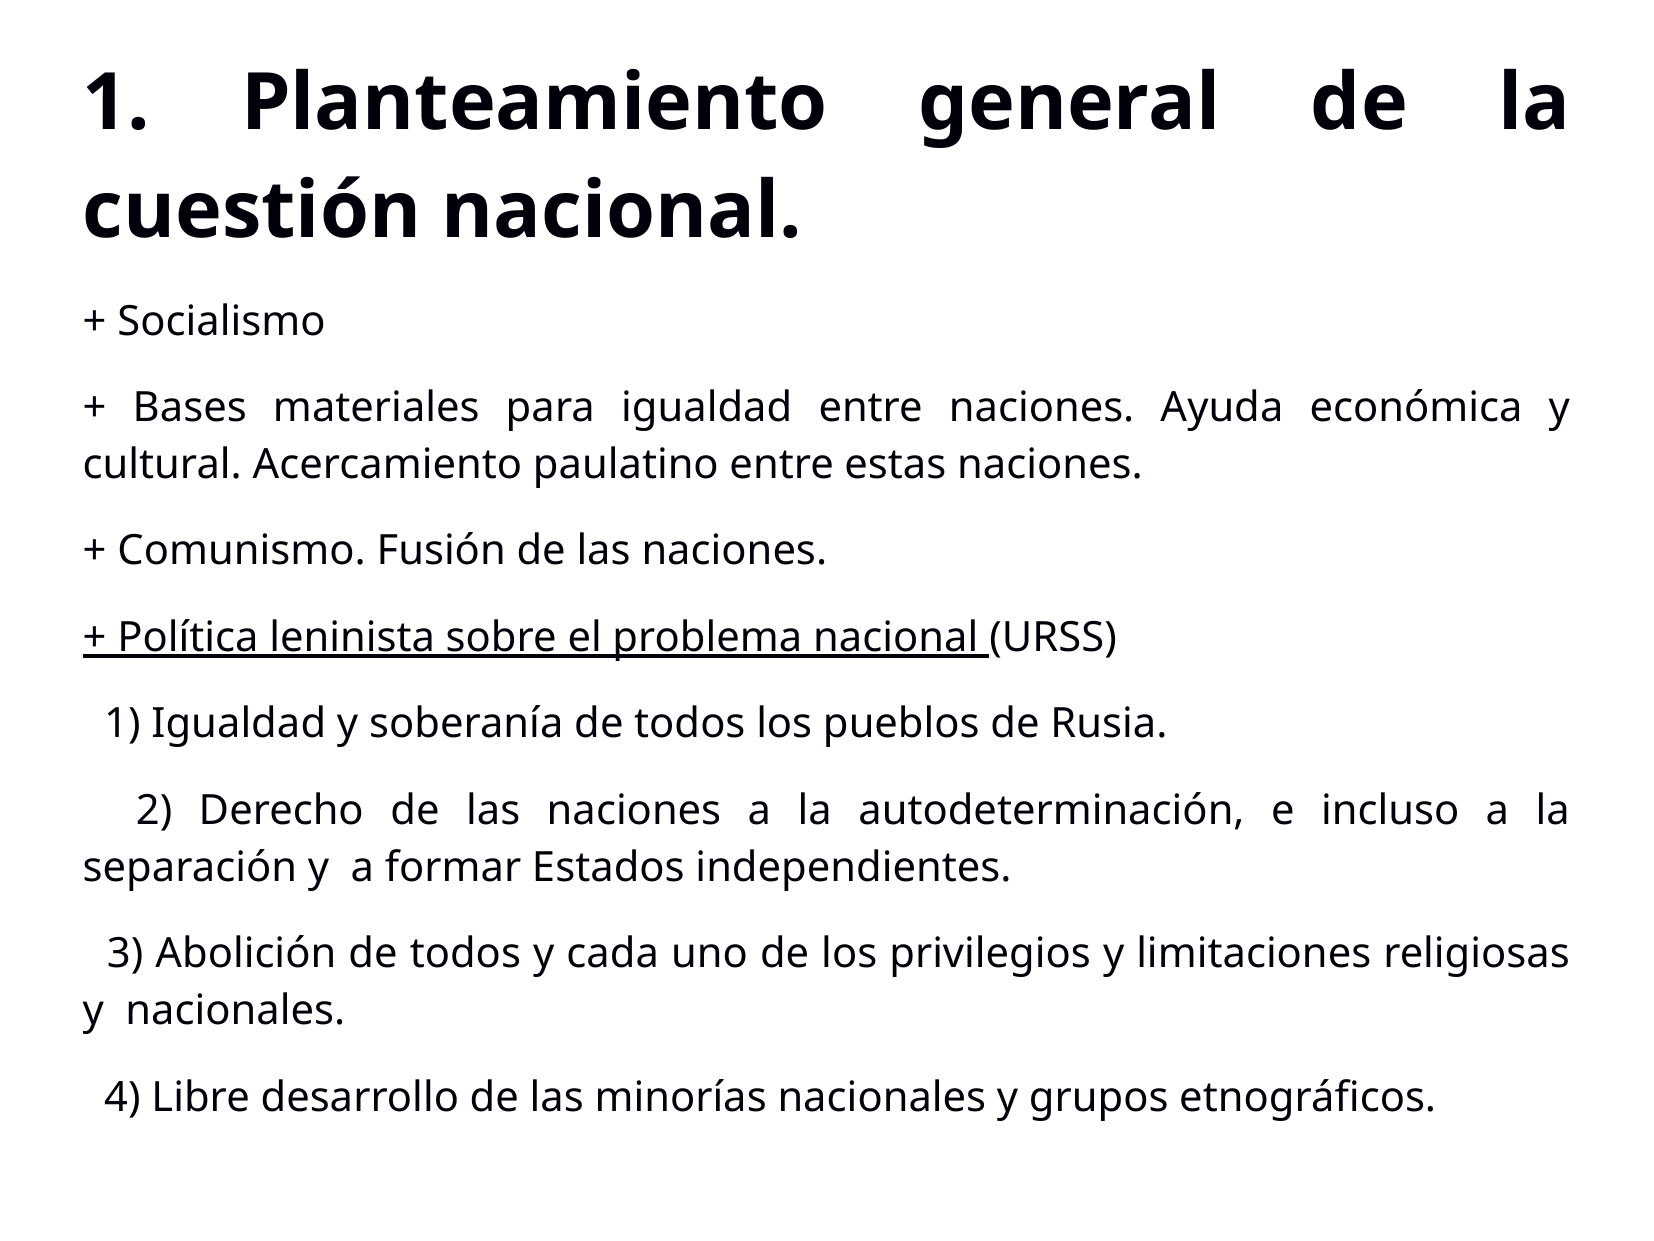

# 1. Planteamiento general de la cuestión nacional.
+ Socialismo
+ Bases materiales para igualdad entre naciones. Ayuda económica y cultural. Acercamiento paulatino entre estas naciones.
+ Comunismo. Fusión de las naciones.
+ Política leninista sobre el problema nacional (URSS)
 1) Igualdad y soberanía de todos los pueblos de Rusia.
 2) Derecho de las naciones a la autodeterminación, e incluso a la separación y a formar Estados independientes.
 3) Abolición de todos y cada uno de los privilegios y limitaciones religiosas y nacionales.
 4) Libre desarrollo de las minorías nacionales y grupos etnográficos.